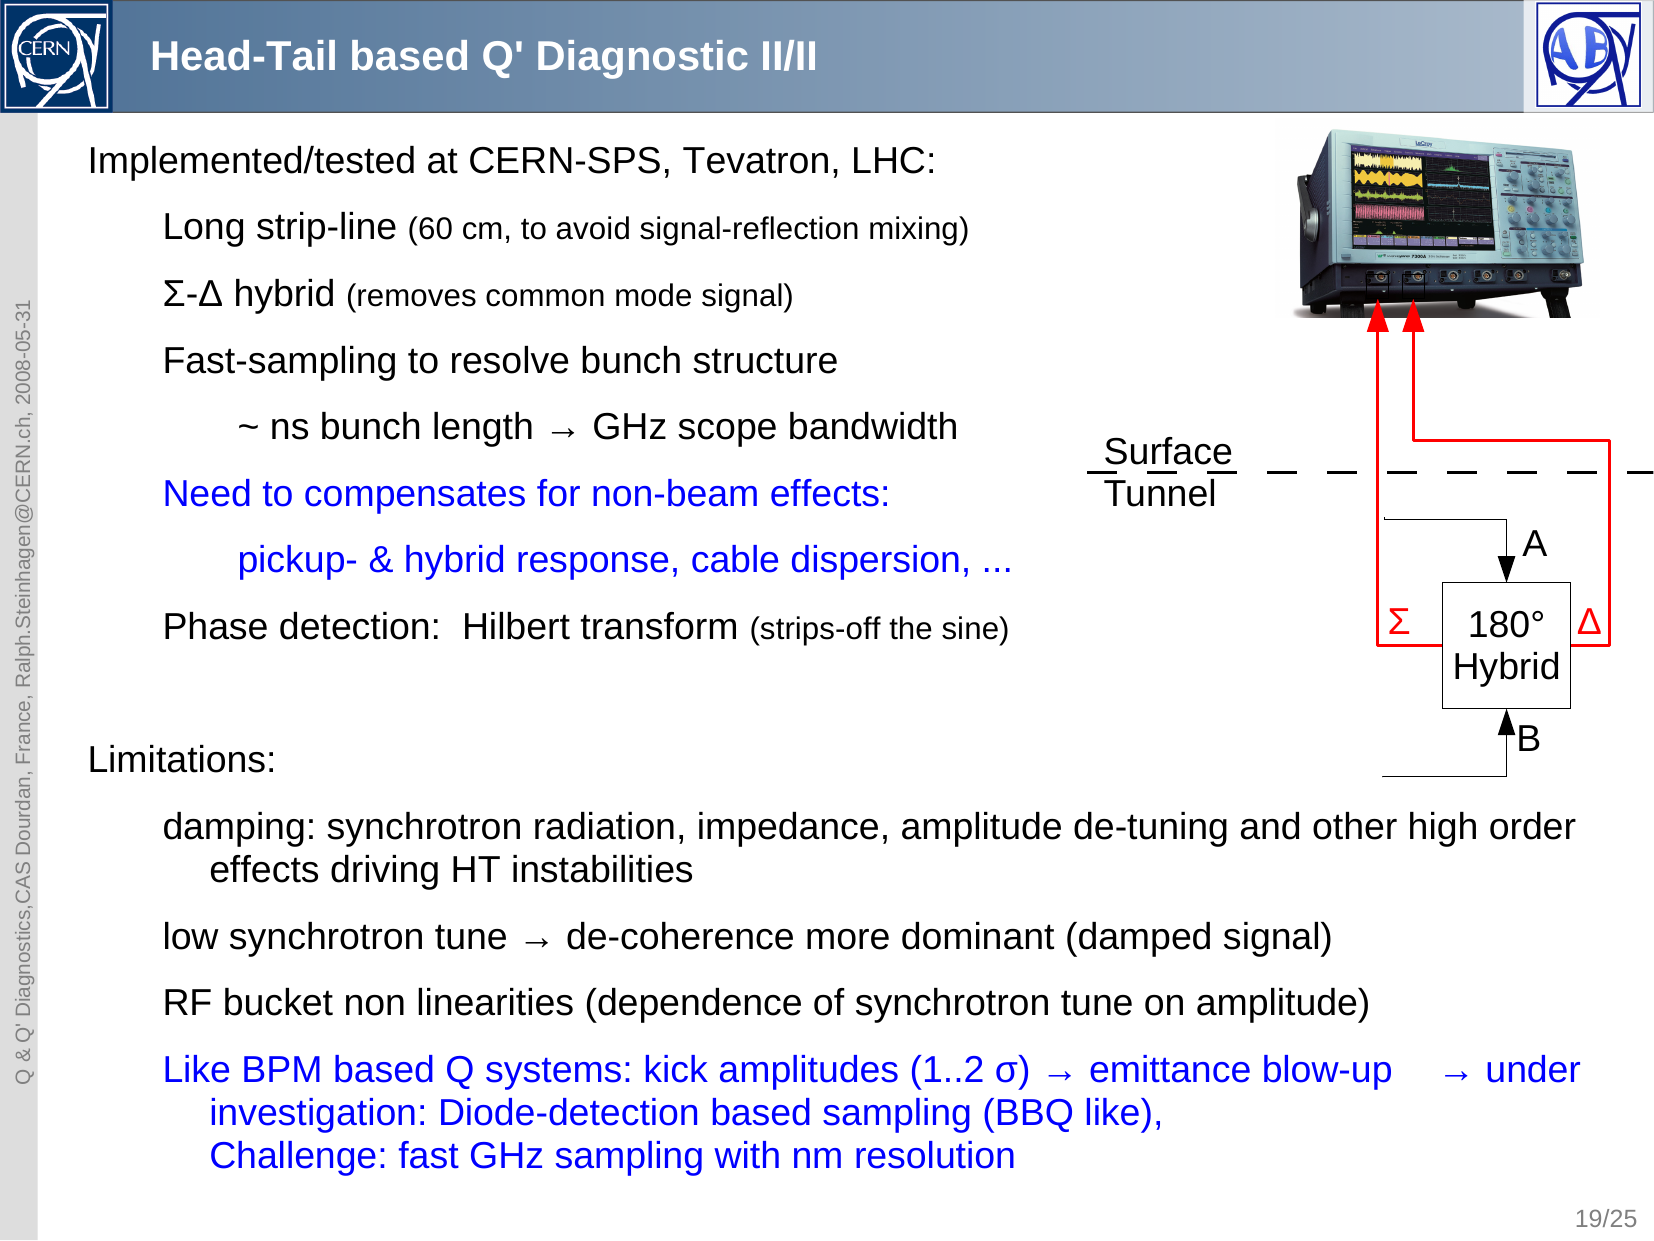

# Head-Tail based Q' Diagnostic II/II
Implemented/tested at CERN-SPS, Tevatron, LHC:
Long strip-line (60 cm, to avoid signal-reflection mixing)
Σ-Δ hybrid (removes common mode signal)
Fast-sampling to resolve bunch structure
~ ns bunch length → GHz scope bandwidth
Need to compensates for non-beam effects:
pickup- & hybrid response, cable dispersion, ...
Phase detection: Hilbert transform (strips-off the sine)
Limitations:
damping: synchrotron radiation, impedance, amplitude de-tuning and other high order effects driving HT instabilities
low synchrotron tune → de-coherence more dominant (damped signal)
RF bucket non linearities (dependence of synchrotron tune on amplitude)
Like BPM based Q systems: kick amplitudes (1..2 σ) → emittance blow-up	→ under investigation: Diode-detection based sampling (BBQ like), 		Challenge: fast GHz sampling with nm resolution
Surface
Tunnel
A
180°
Hybrid
Σ
Δ
B